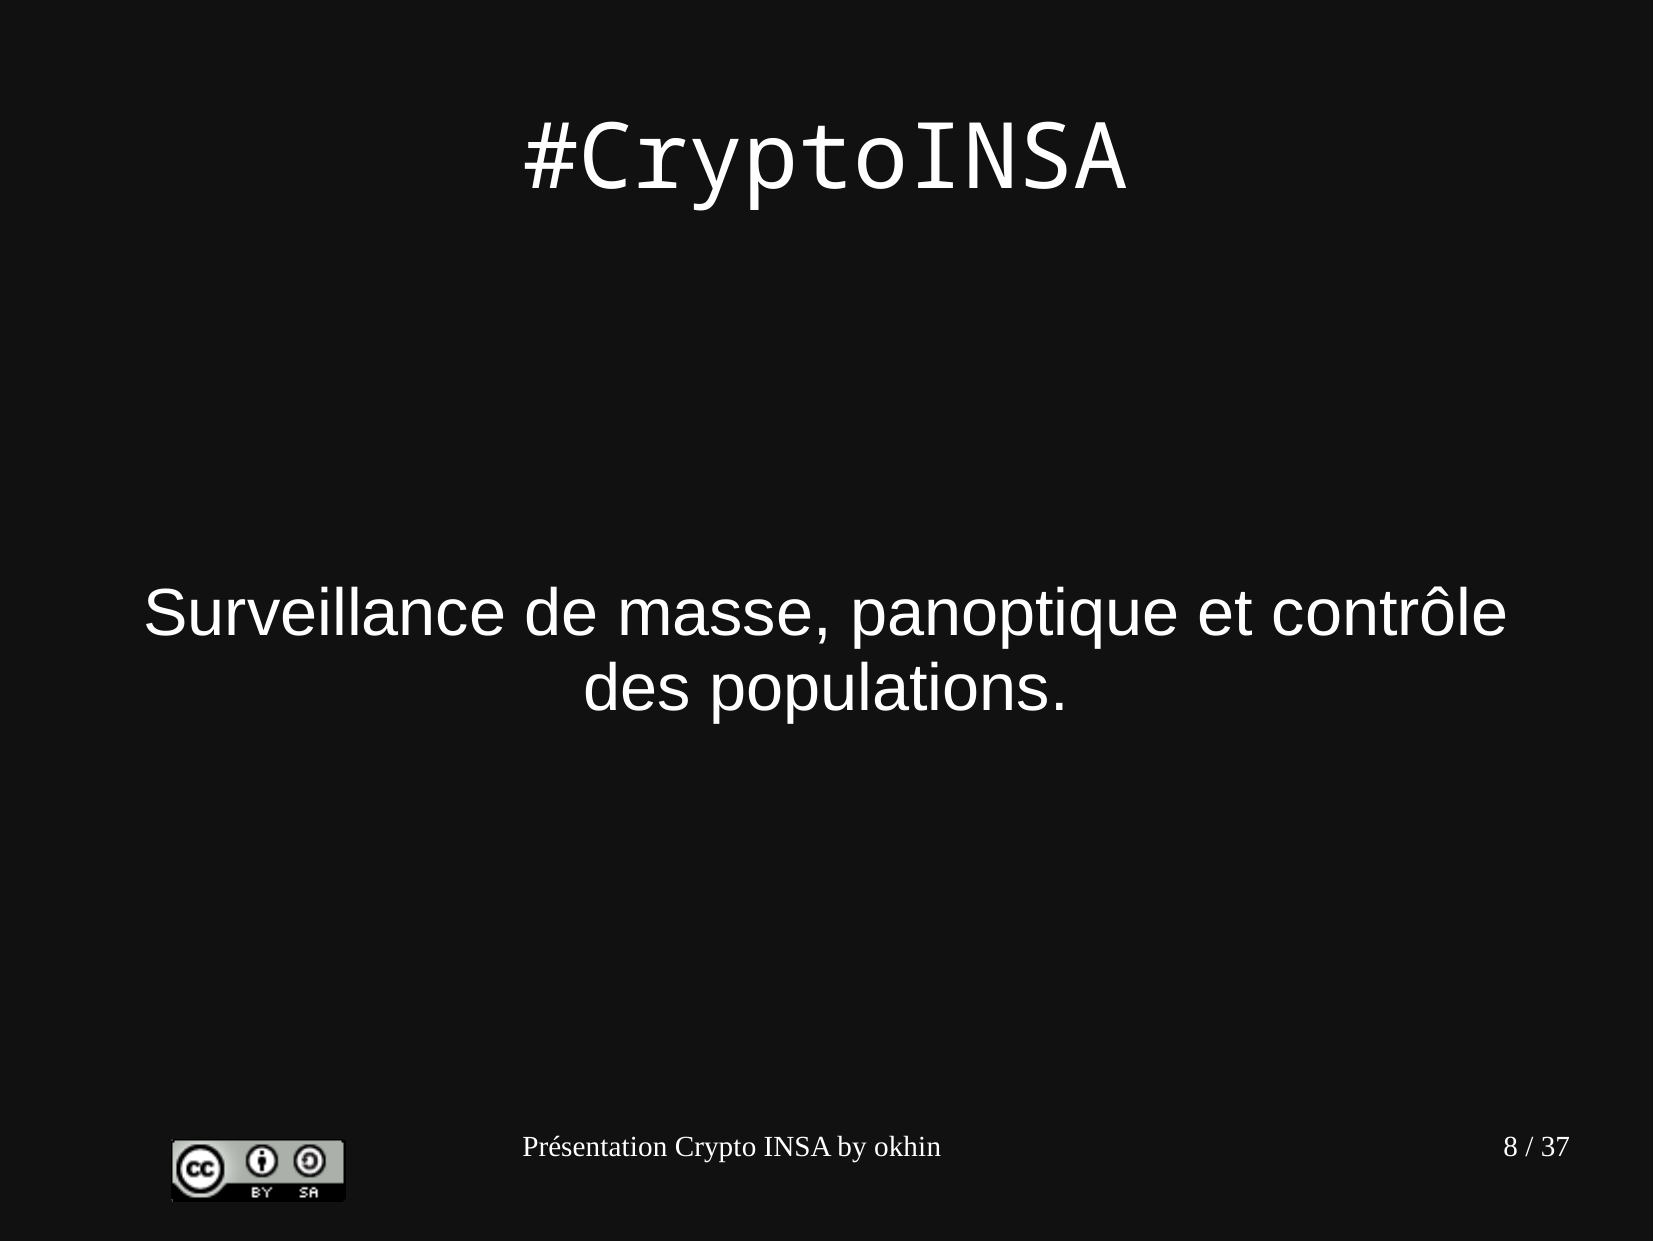

# #CryptoINSA
Surveillance de masse, panoptique et contrôle des populations.
Présentation Crypto INSA by okhin
8